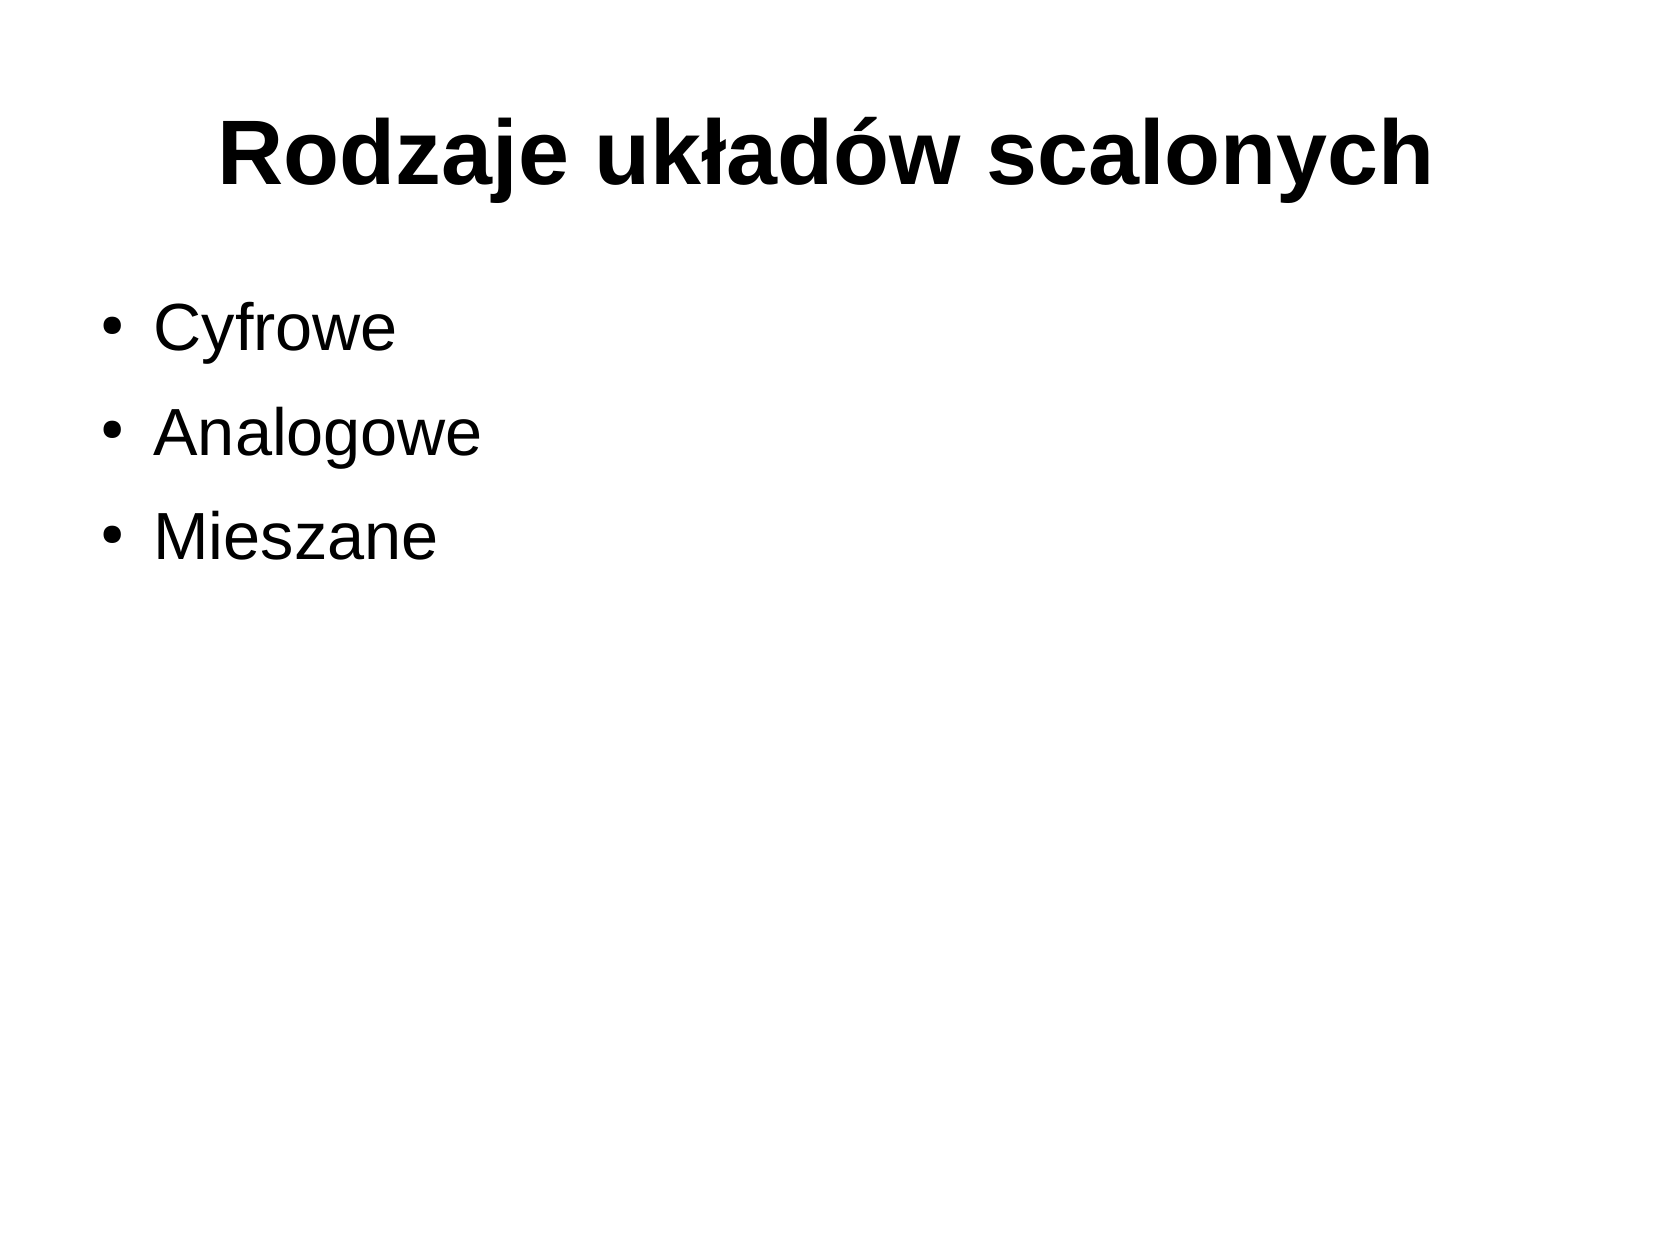

# Rodzaje układów scalonych
Cyfrowe
Analogowe
Mieszane